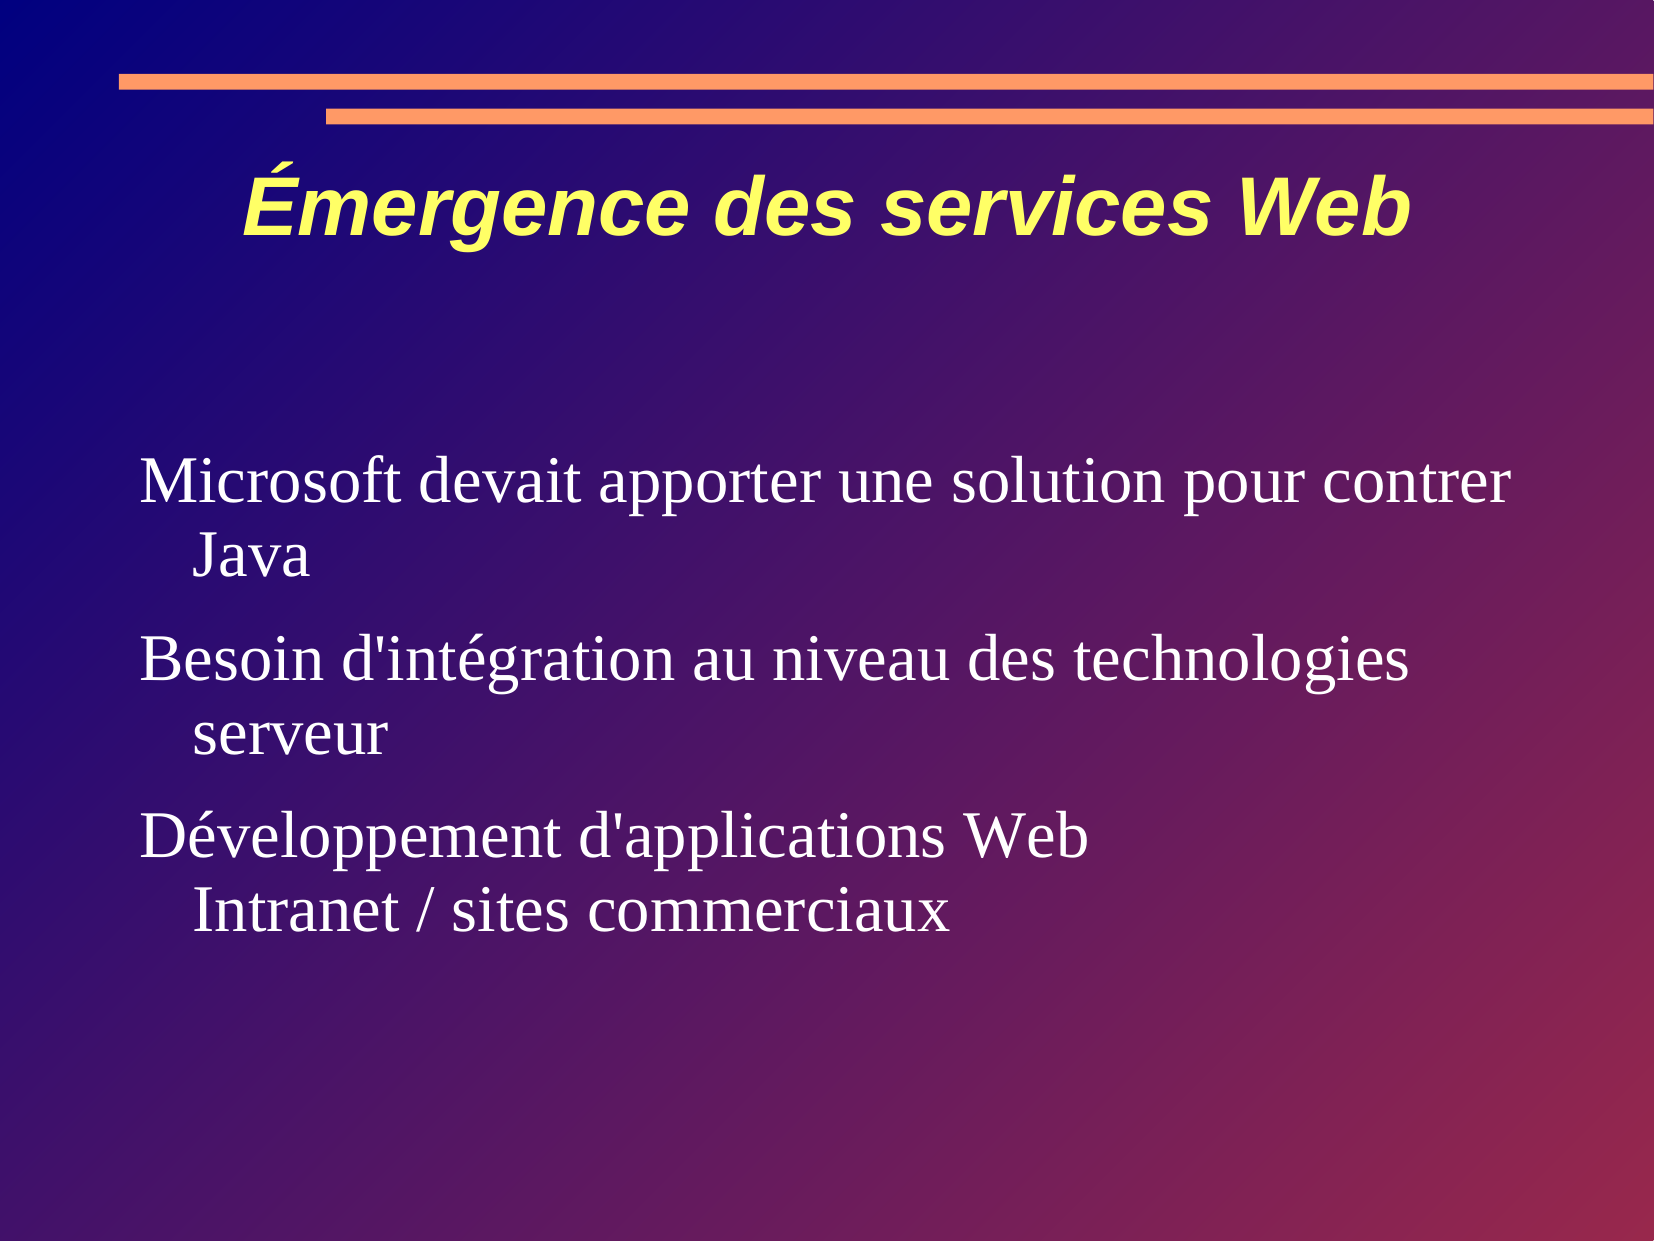

# Émergence des services Web
Microsoft devait apporter une solution pour contrer Java
Besoin d'intégration au niveau des technologies serveur
Développement d'applications Web
Intranet / sites commerciaux